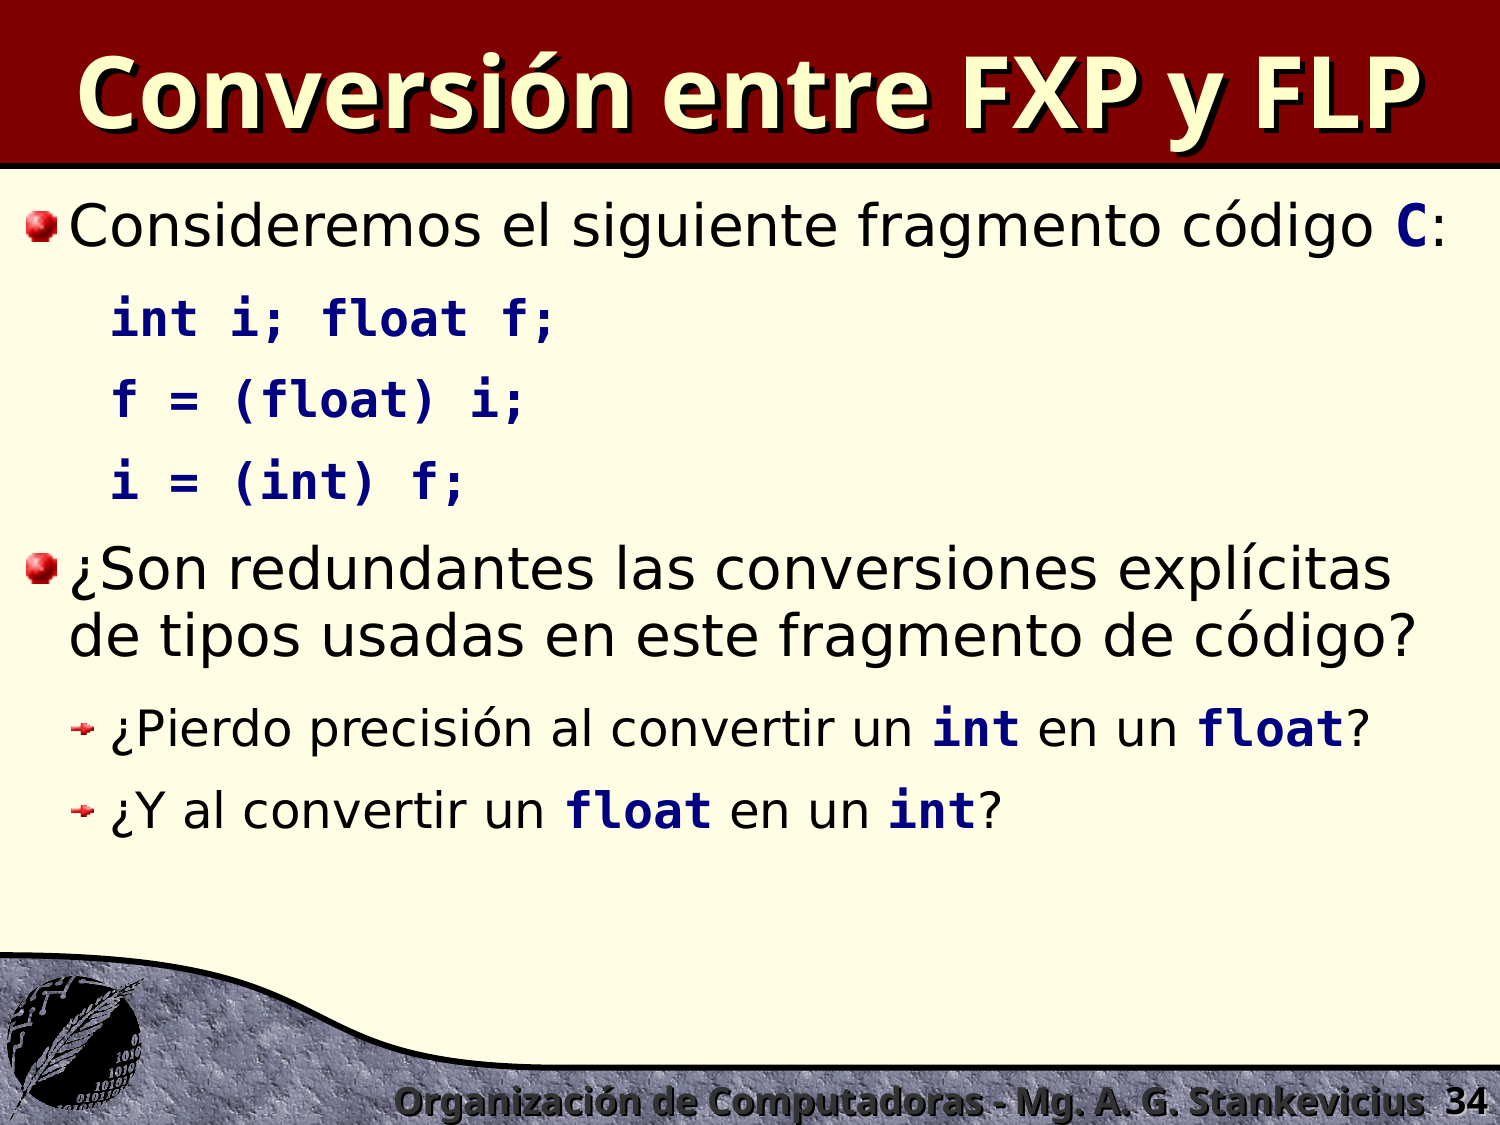

# Conversión entre FXP y FLP
Consideremos el siguiente fragmento código C:
int i; float f;
f = (float) i;
i = (int) f;
¿Son redundantes las conversiones explícitas
de tipos usadas en este fragmento de código?
¿Pierdo precisión al convertir un int en un float?
¿Y al convertir un float en un int?
34